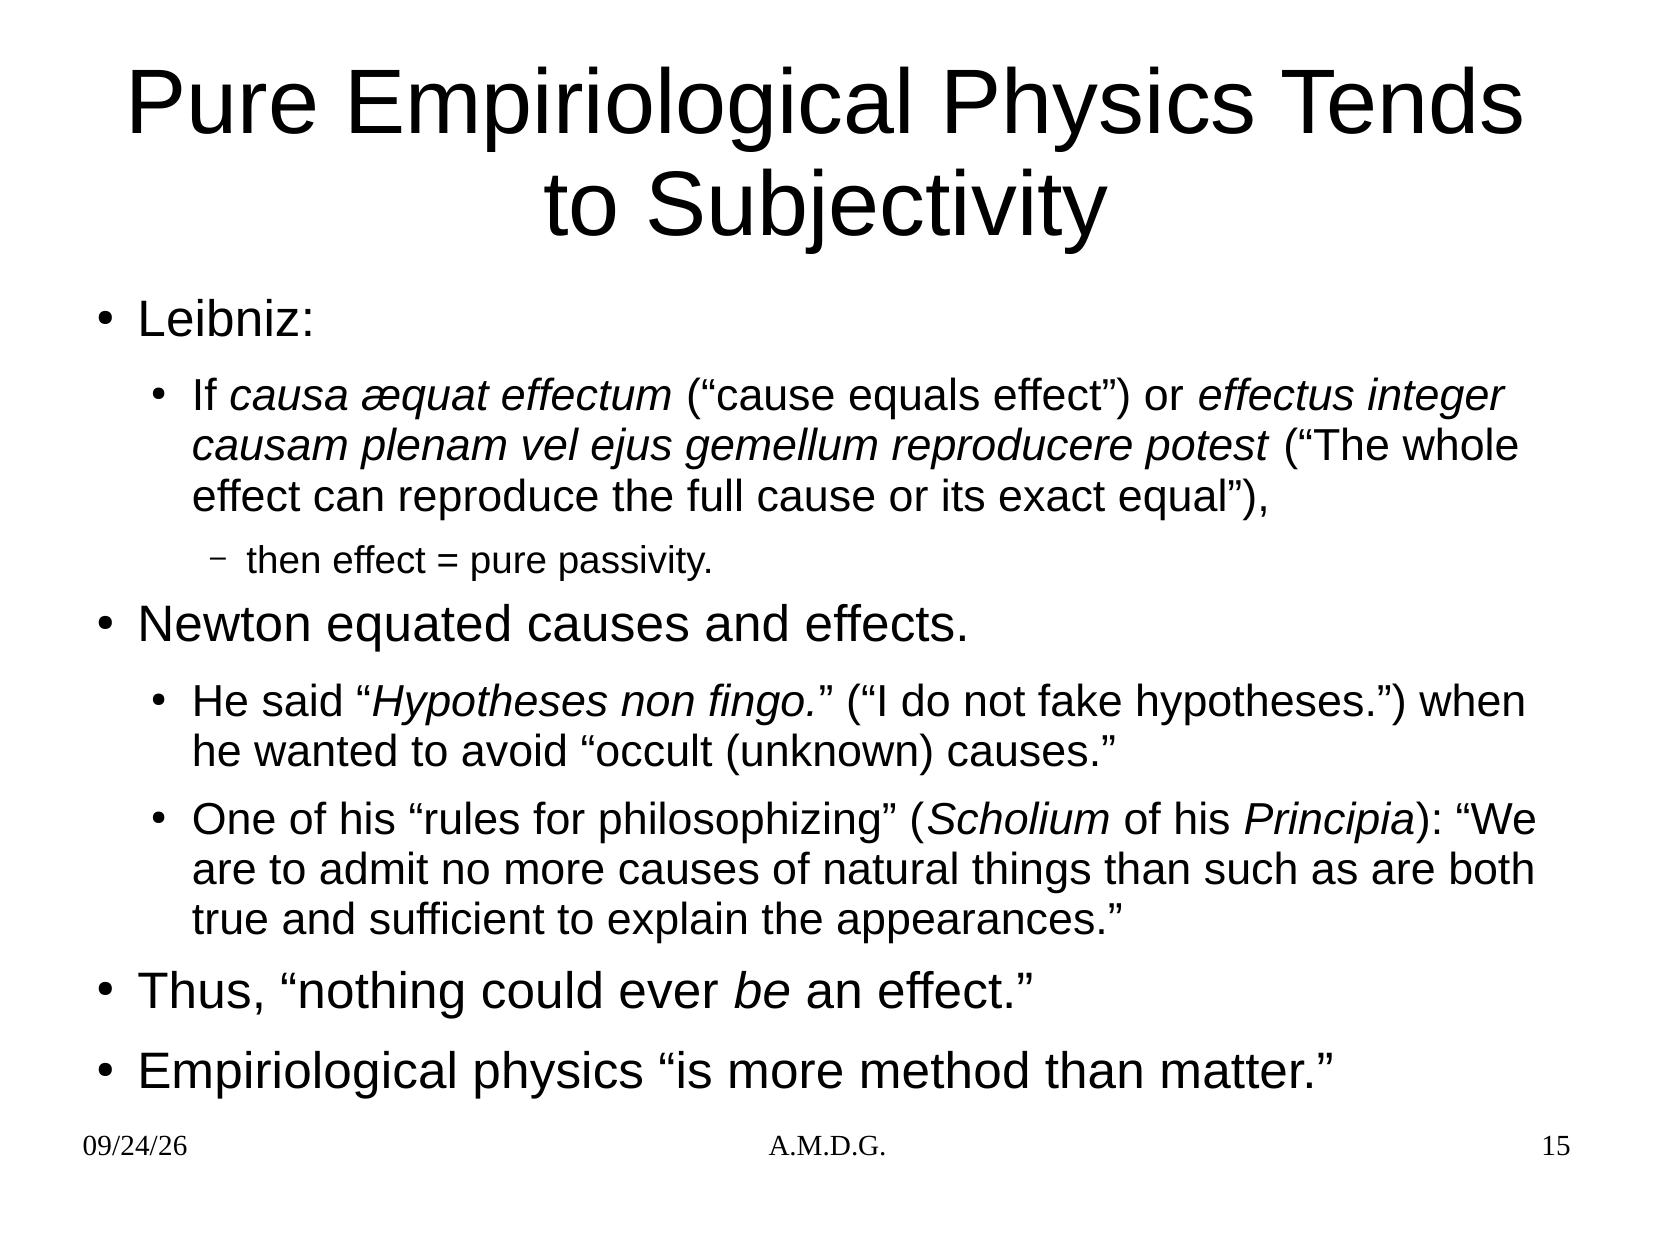

# Pure Empiriological Physics Tends to Subjectivity
Leibniz:
If causa æquat effectum (“cause equals effect”) or effectus integer causam plenam vel ejus gemellum reproducere potest (“The whole effect can reproduce the full cause or its exact equal”),
then effect = pure passivity.
Newton equated causes and effects.
He said “Hypotheses non fingo.” (“I do not fake hypotheses.”) when he wanted to avoid “occult (unknown) causes.”
One of his “rules for philosophizing” (Scholium of his Principia): “We are to admit no more causes of natural things than such as are both true and sufficient to explain the appearances.”
Thus, “nothing could ever be an effect.”
Empiriological physics “is more method than matter.”
`
A.M.D.G.
15